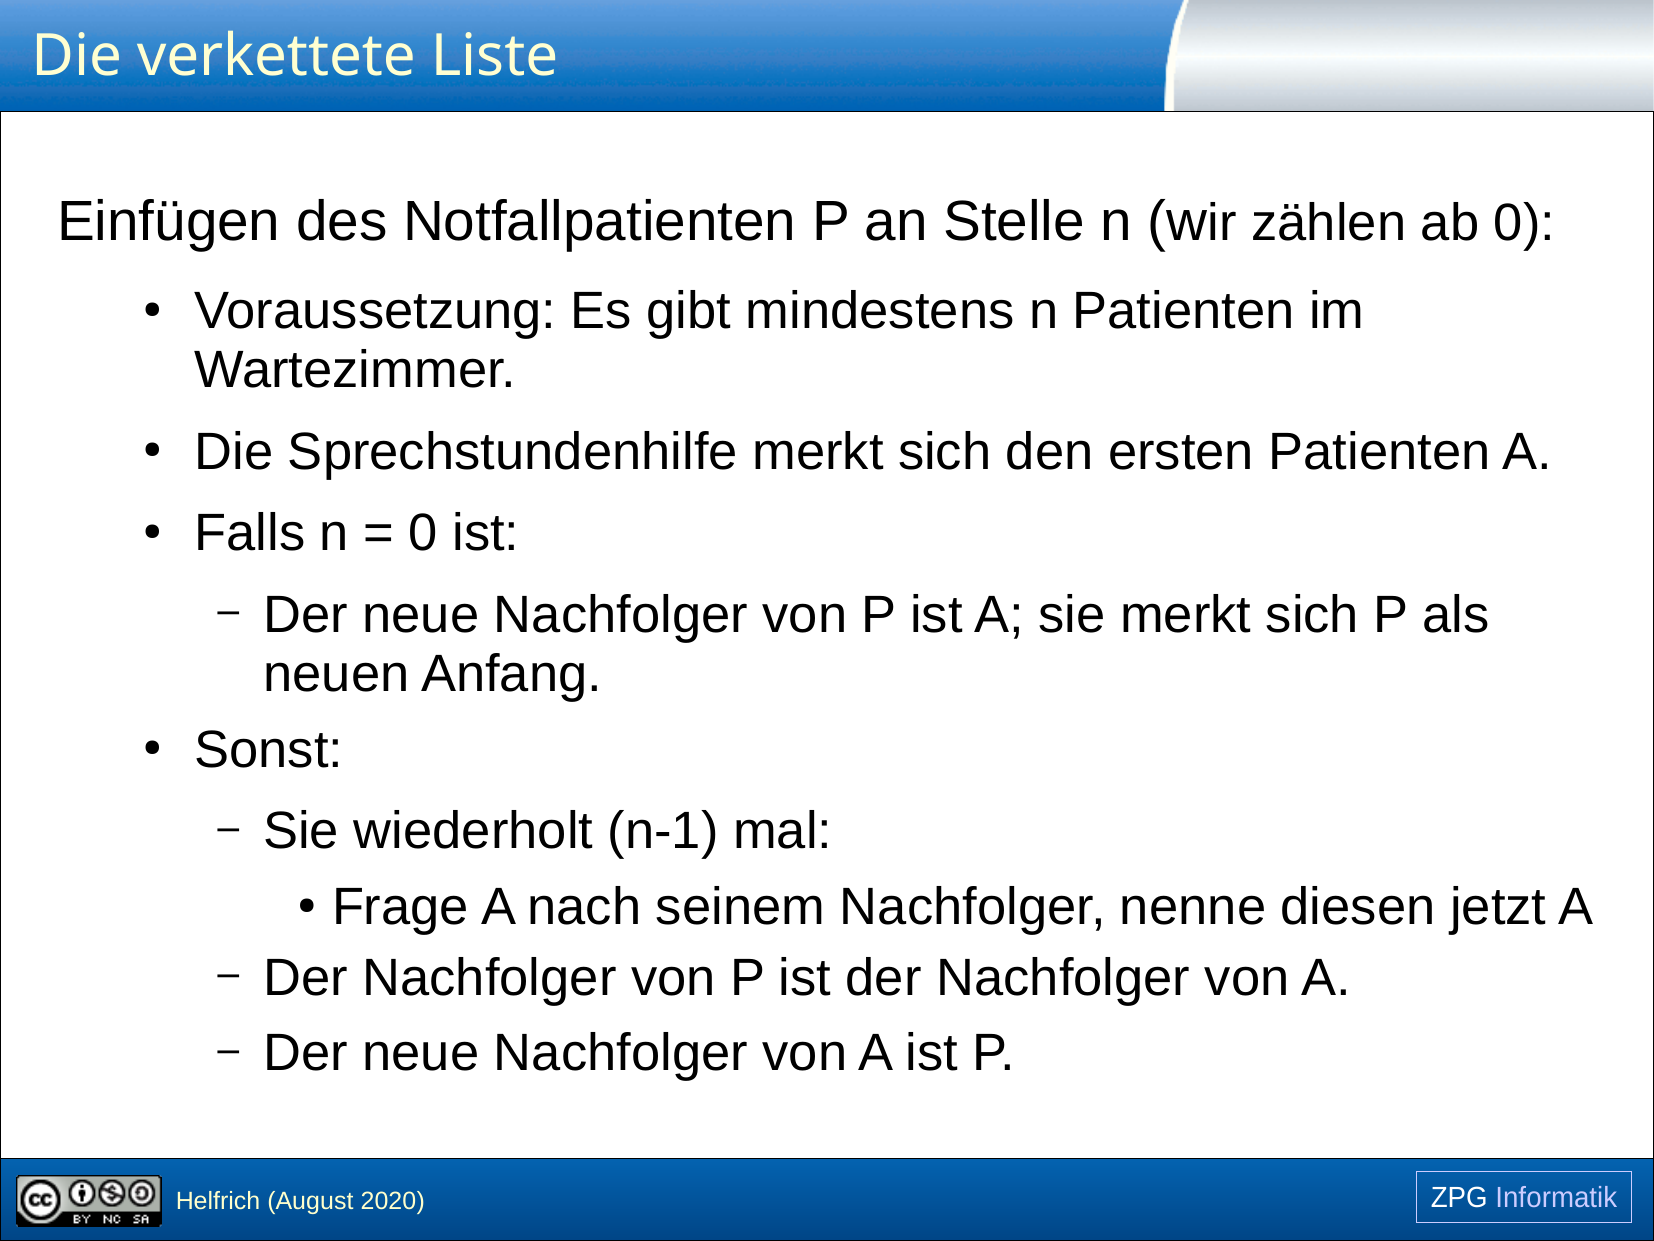

# Die verkettete Liste
Einfügen des Notfallpatienten P an Stelle n (wir zählen ab 0):
Voraussetzung: Es gibt mindestens n Patienten im Wartezimmer.
Die Sprechstundenhilfe merkt sich den ersten Patienten A.
Falls n = 0 ist:
Der neue Nachfolger von P ist A; sie merkt sich P als neuen Anfang.
Sonst:
Sie wiederholt (n-1) mal:
Frage A nach seinem Nachfolger, nenne diesen jetzt A
Der Nachfolger von P ist der Nachfolger von A.
Der neue Nachfolger von A ist P.